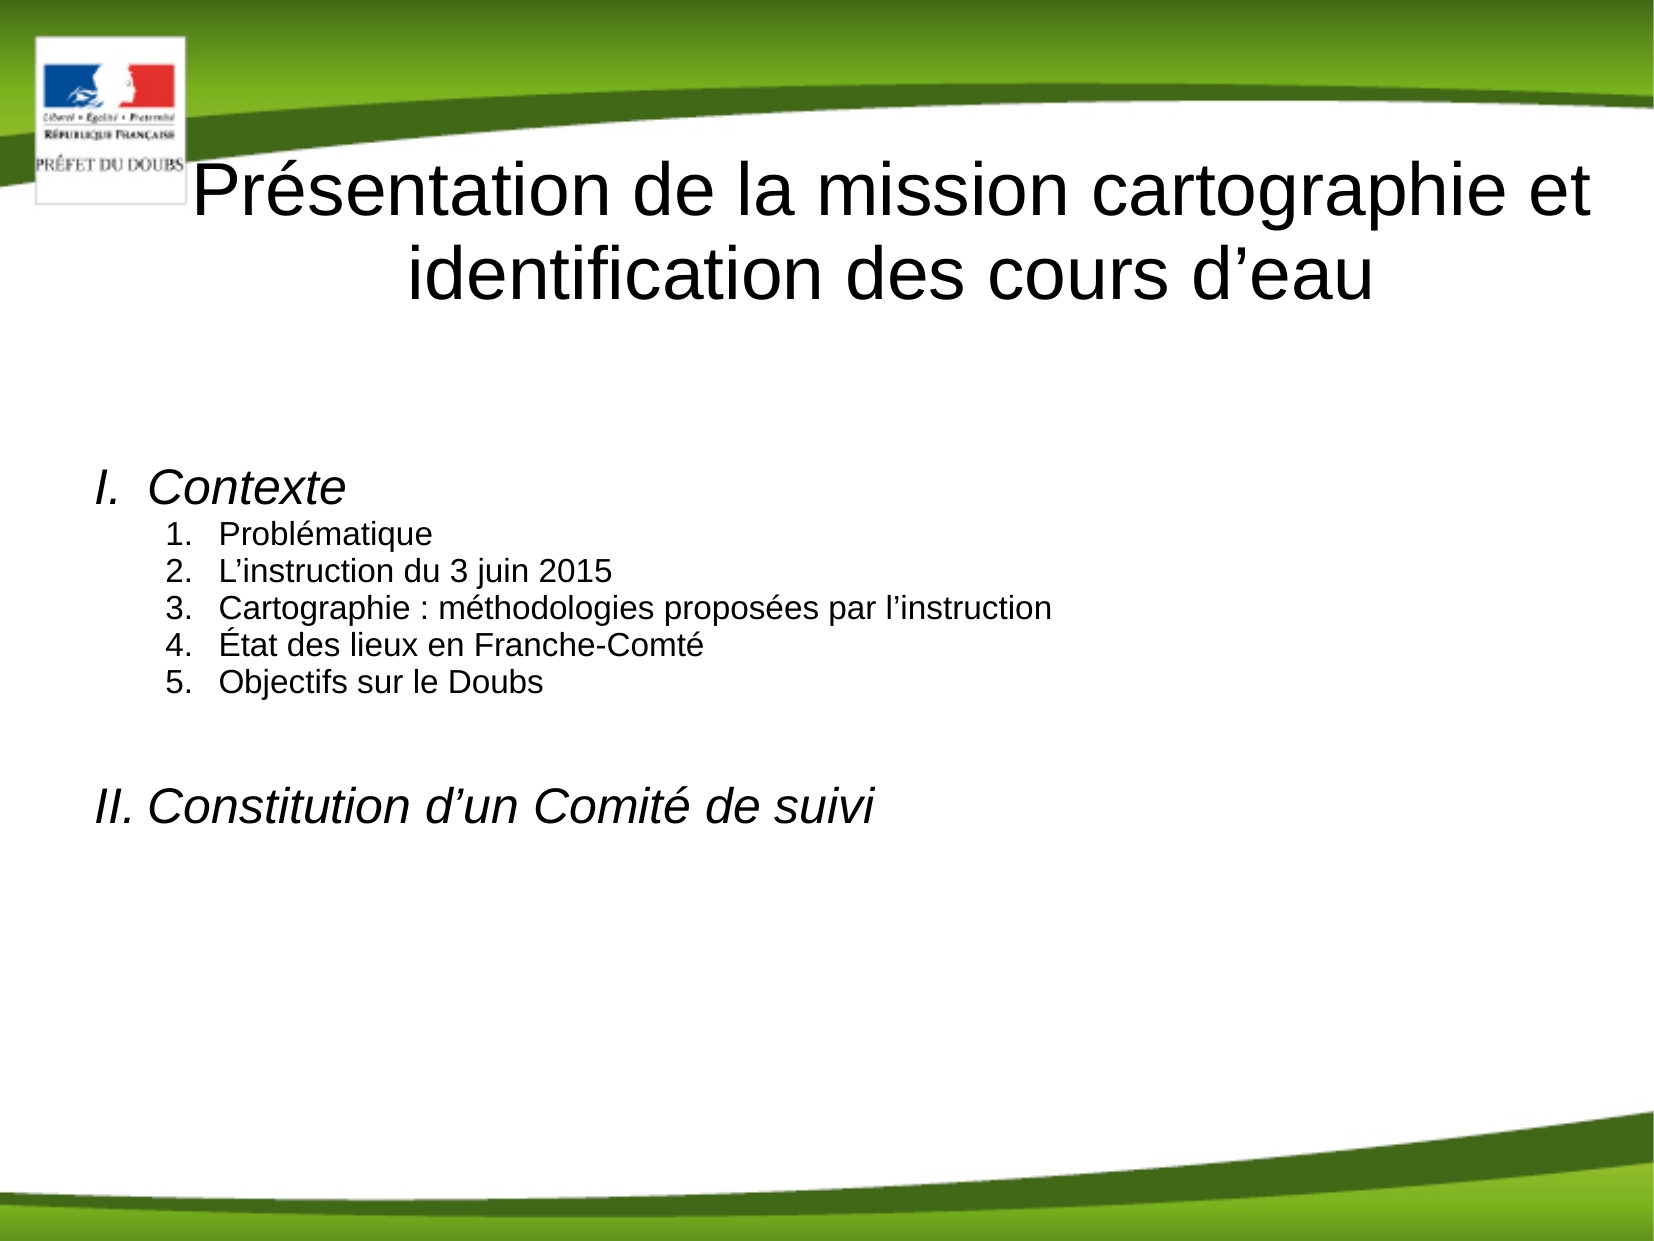

# Présentation de la mission cartographie et identification des cours d’eau
Contexte
Problématique
L’instruction du 3 juin 2015
Cartographie : méthodologies proposées par l’instruction
État des lieux en Franche-Comté
Objectifs sur le Doubs
Constitution d’un Comité de suivi